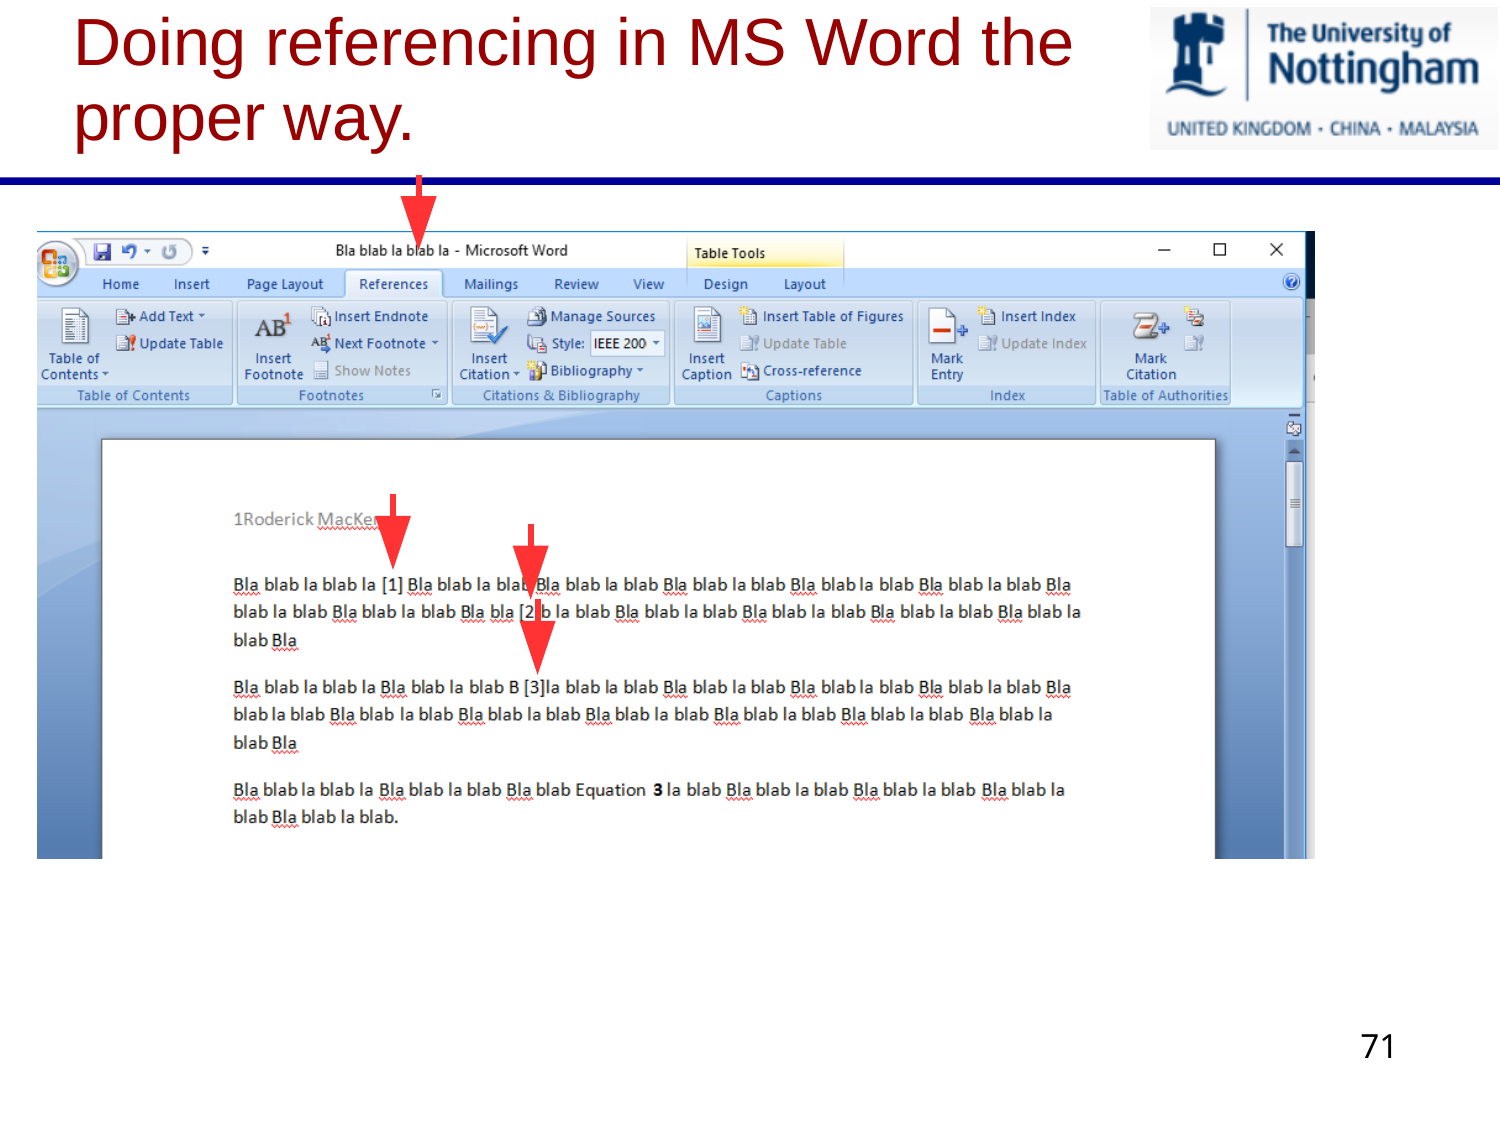

# Doing referencing in MS Word the proper way.